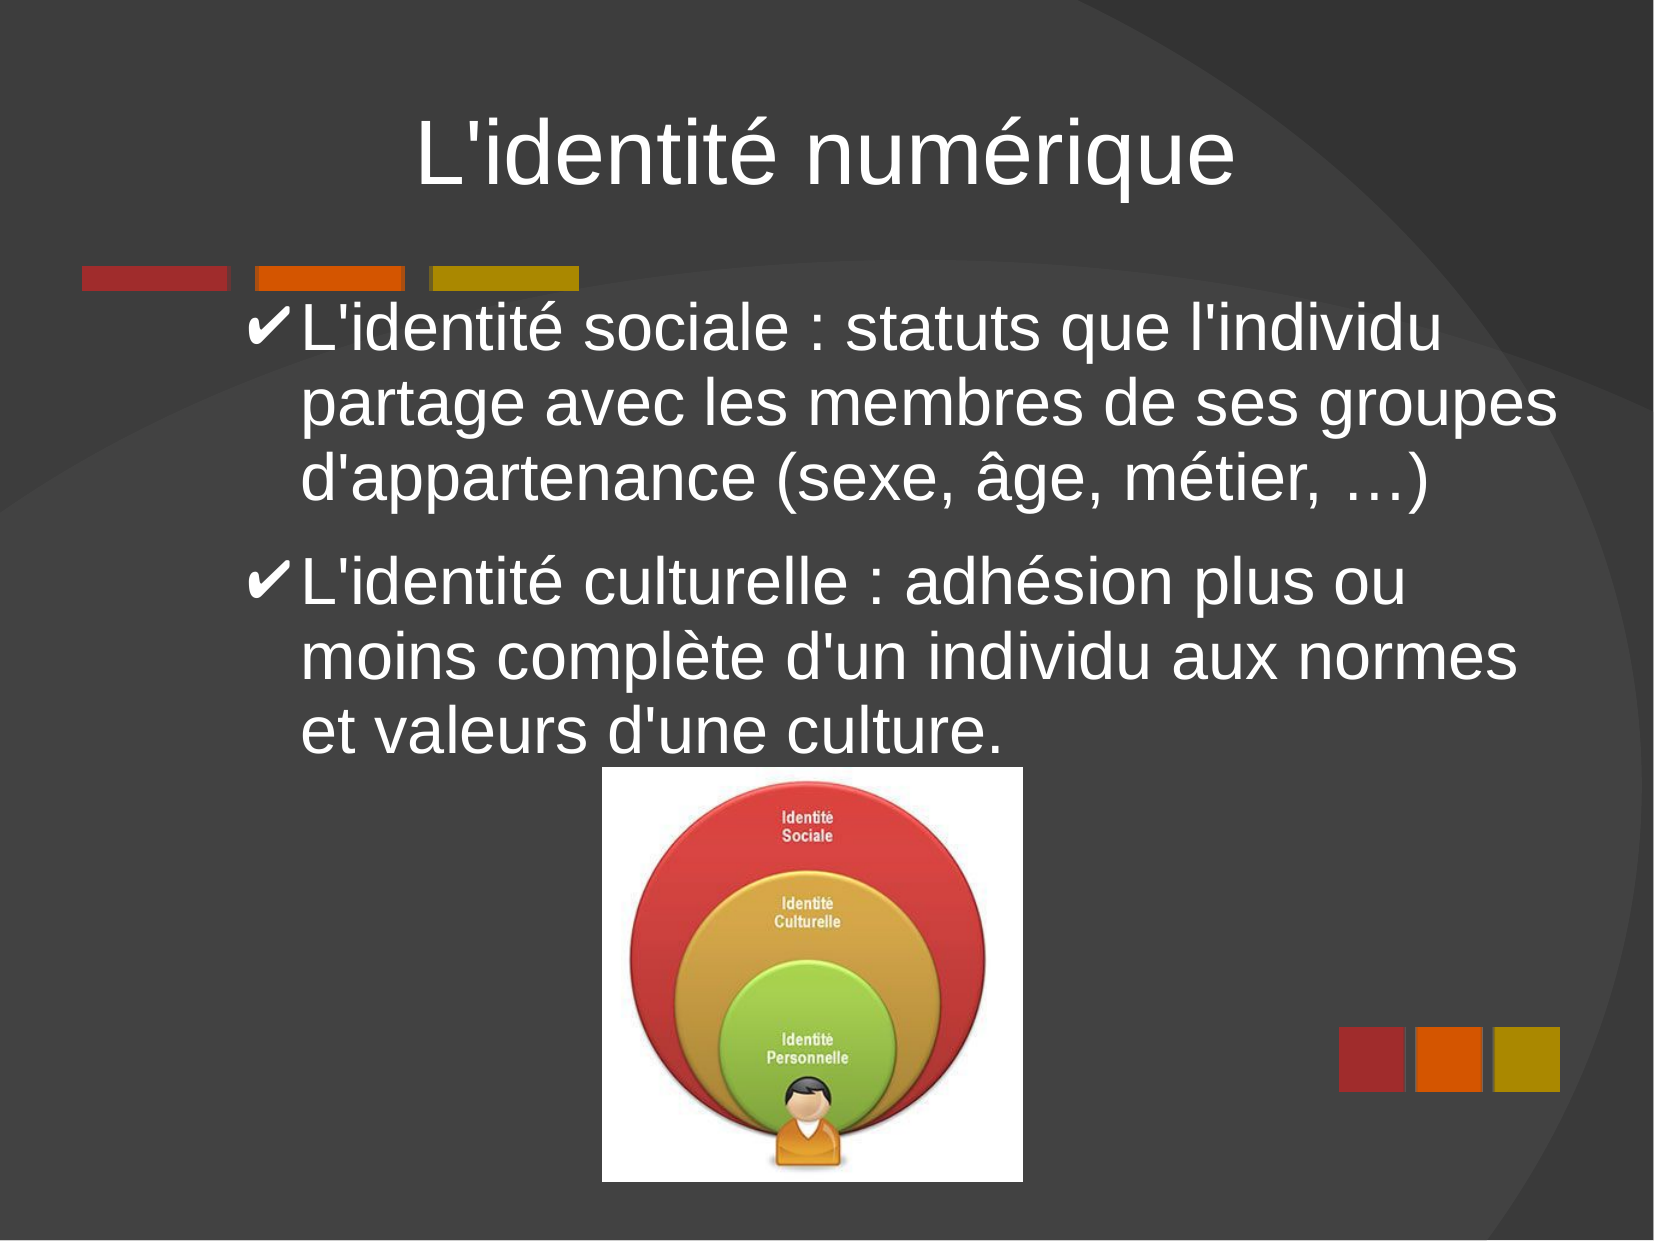

# L'identité numérique
L'identité sociale : statuts que l'individu partage avec les membres de ses groupes d'appartenance (sexe, âge, métier, …)
L'identité culturelle : adhésion plus ou moins complète d'un individu aux normes et valeurs d'une culture.